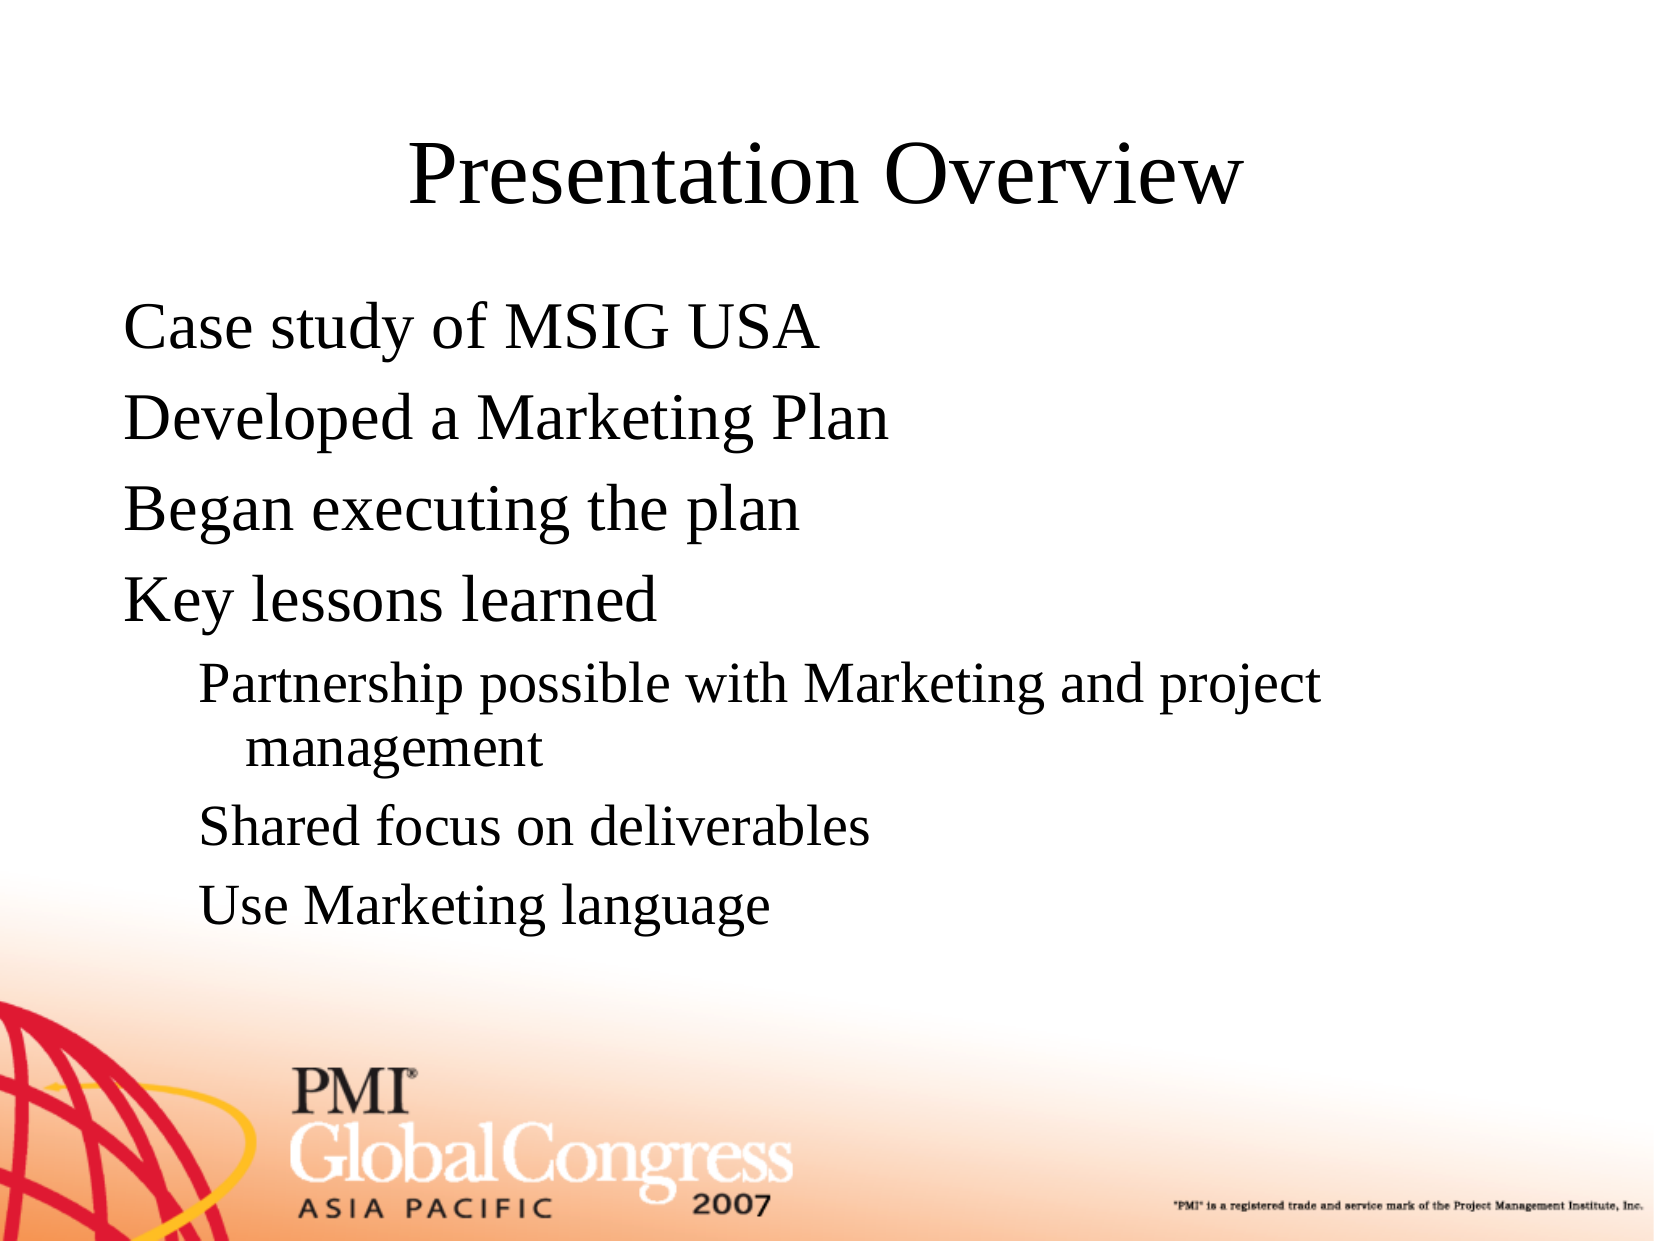

# Presentation Overview
Case study of MSIG USA
Developed a Marketing Plan
Began executing the plan
Key lessons learned
Partnership possible with Marketing and project management
Shared focus on deliverables
Use Marketing language